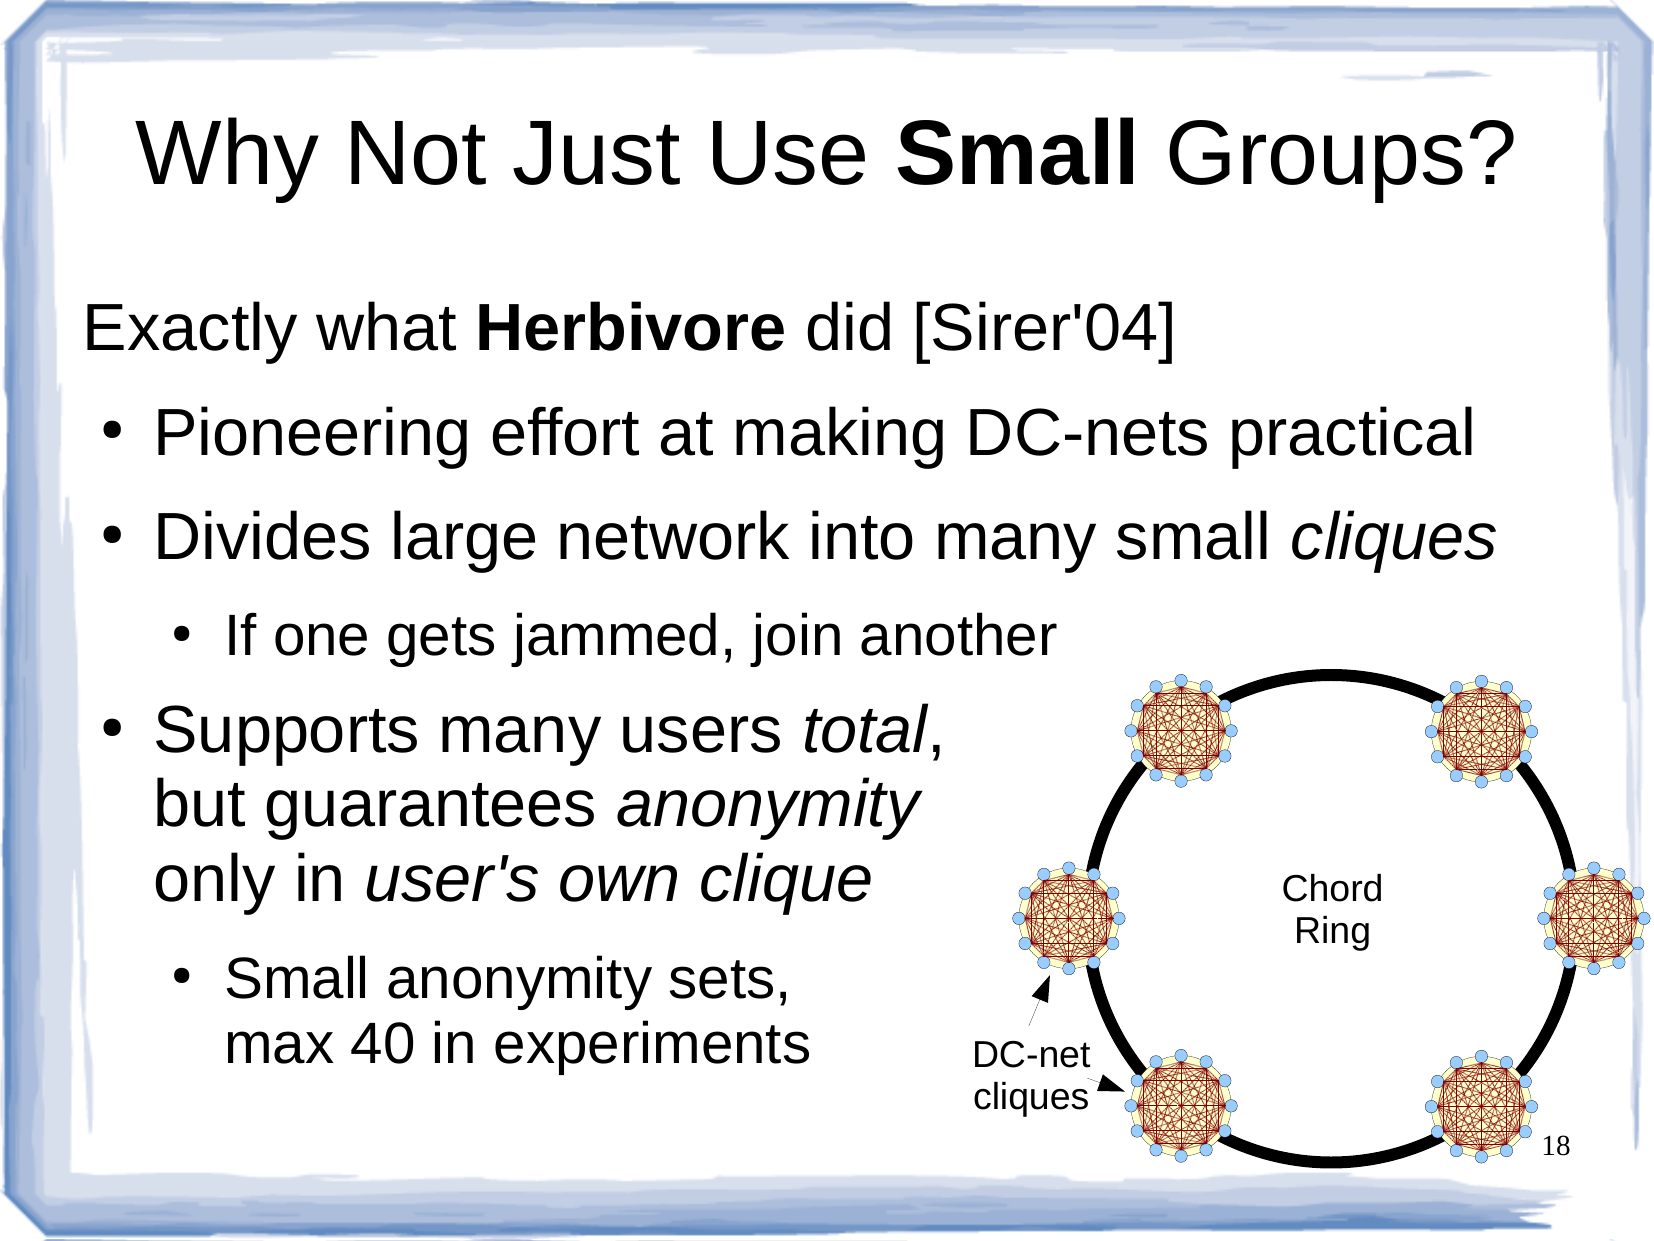

# Why Not Just Use Small Groups?
Exactly what Herbivore did [Sirer'04]
Pioneering effort at making DC-nets practical
Divides large network into many small cliques
If one gets jammed, join another
Supports many users total,
but guarantees anonymity
only in user's own clique
Small anonymity sets,
max 40 in experiments
Chord
Ring
DC-net
cliques
18